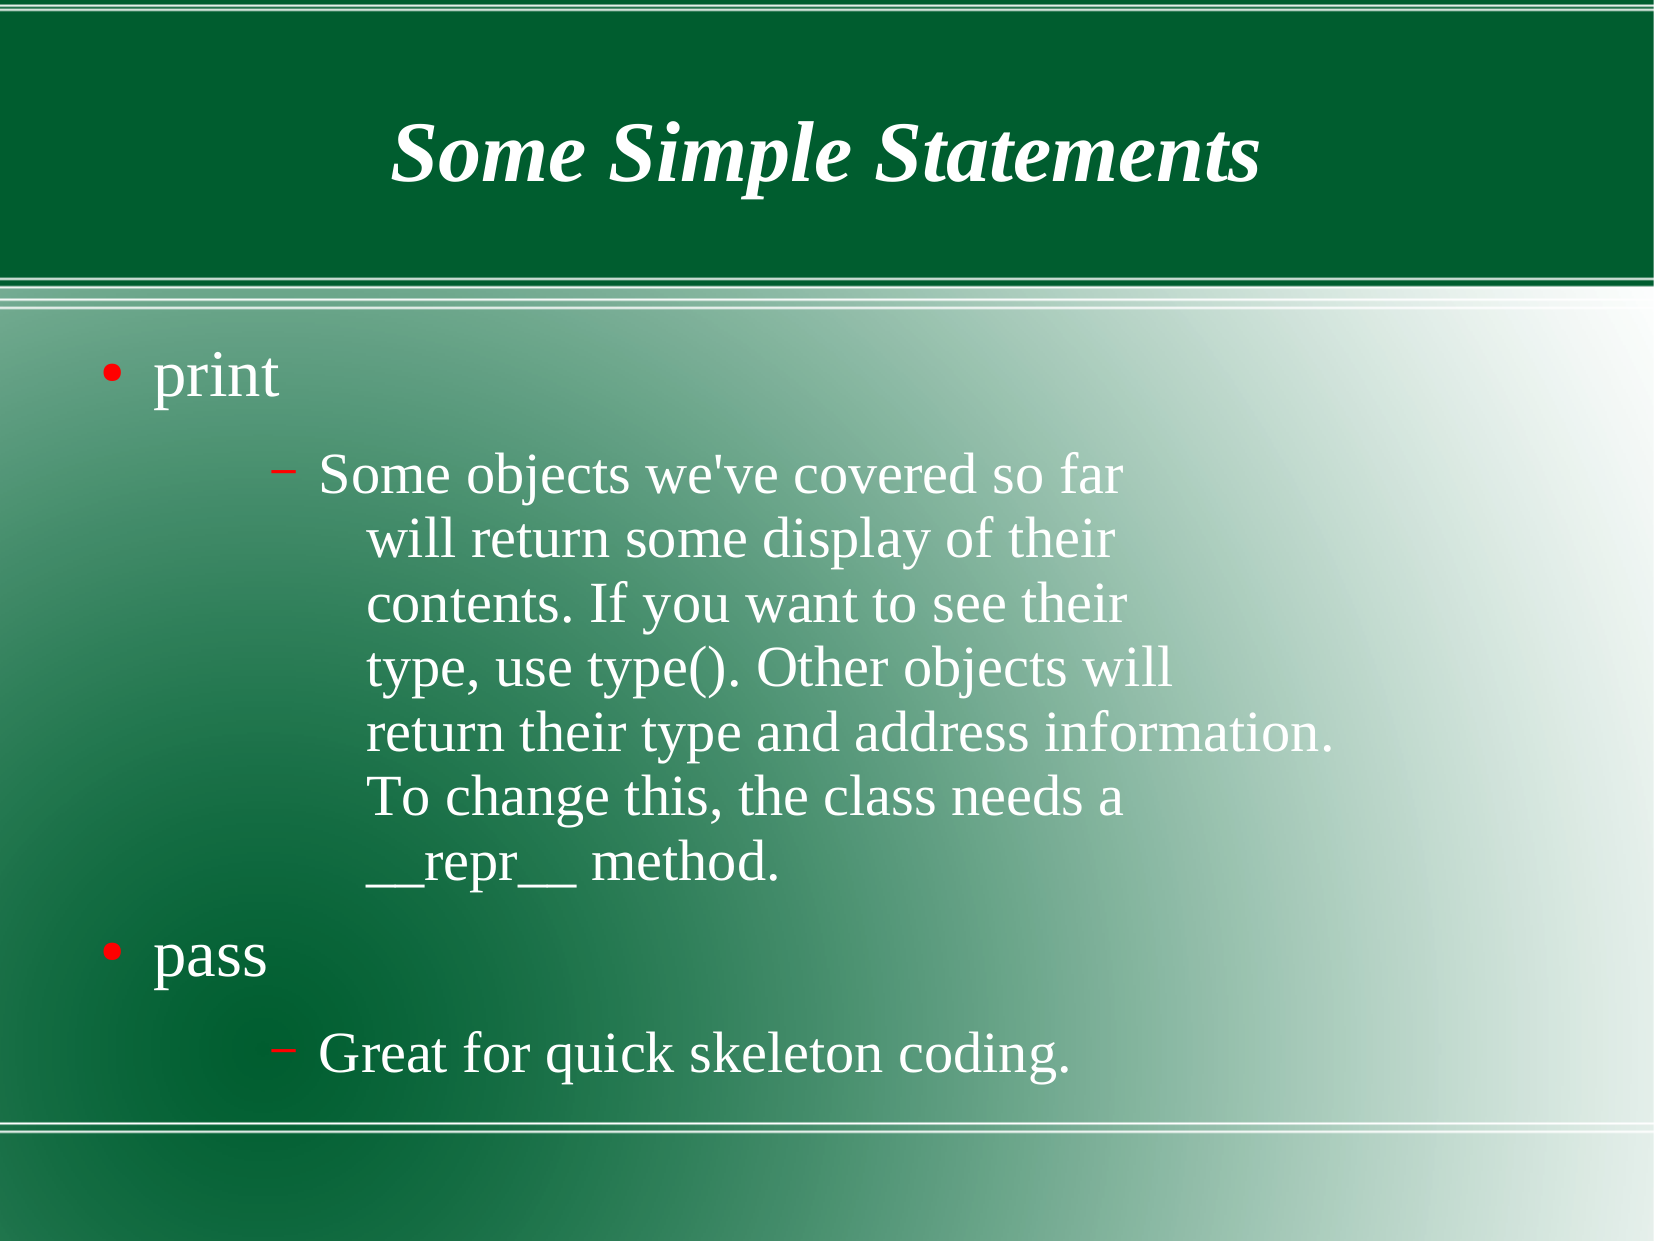

# Some Simple Statements
print
Some objects we've covered so far
will return some display of their
contents. If you want to see their
type, use type(). Other objects will
return their type and address information.
To change this, the class needs a
__repr__ method.
pass
Great for quick skeleton coding.